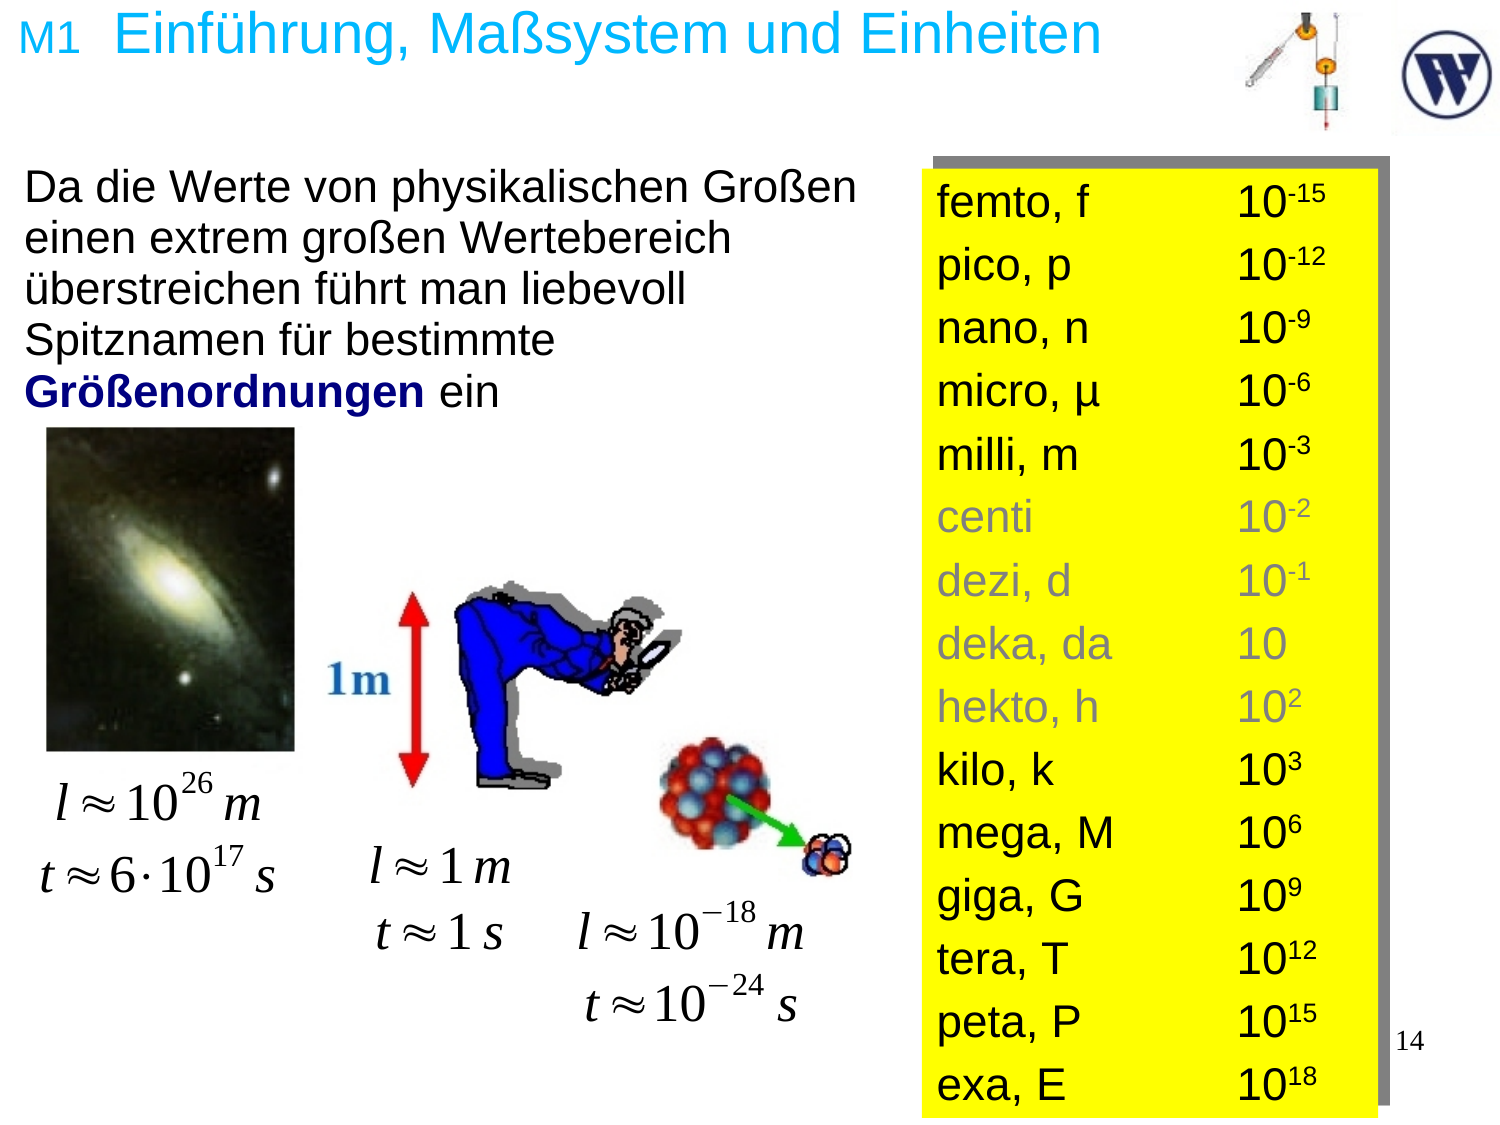

Da die Werte von physikalischen Großen einen extrem großen Wertebereich überstreichen führt man liebevoll Spitznamen für bestimmte Größenordnungen ein
femto, f	10-15
pico, p		10-12
nano, n	10-9
micro, µ	10-6
milli, m		10-3
centi		10-2
dezi, d		10-1
deka, da	10
hekto, h	102
kilo, k		103
mega, M	106
giga, G		109
tera, T		1012
peta, P		1015
exa, E		1018
14